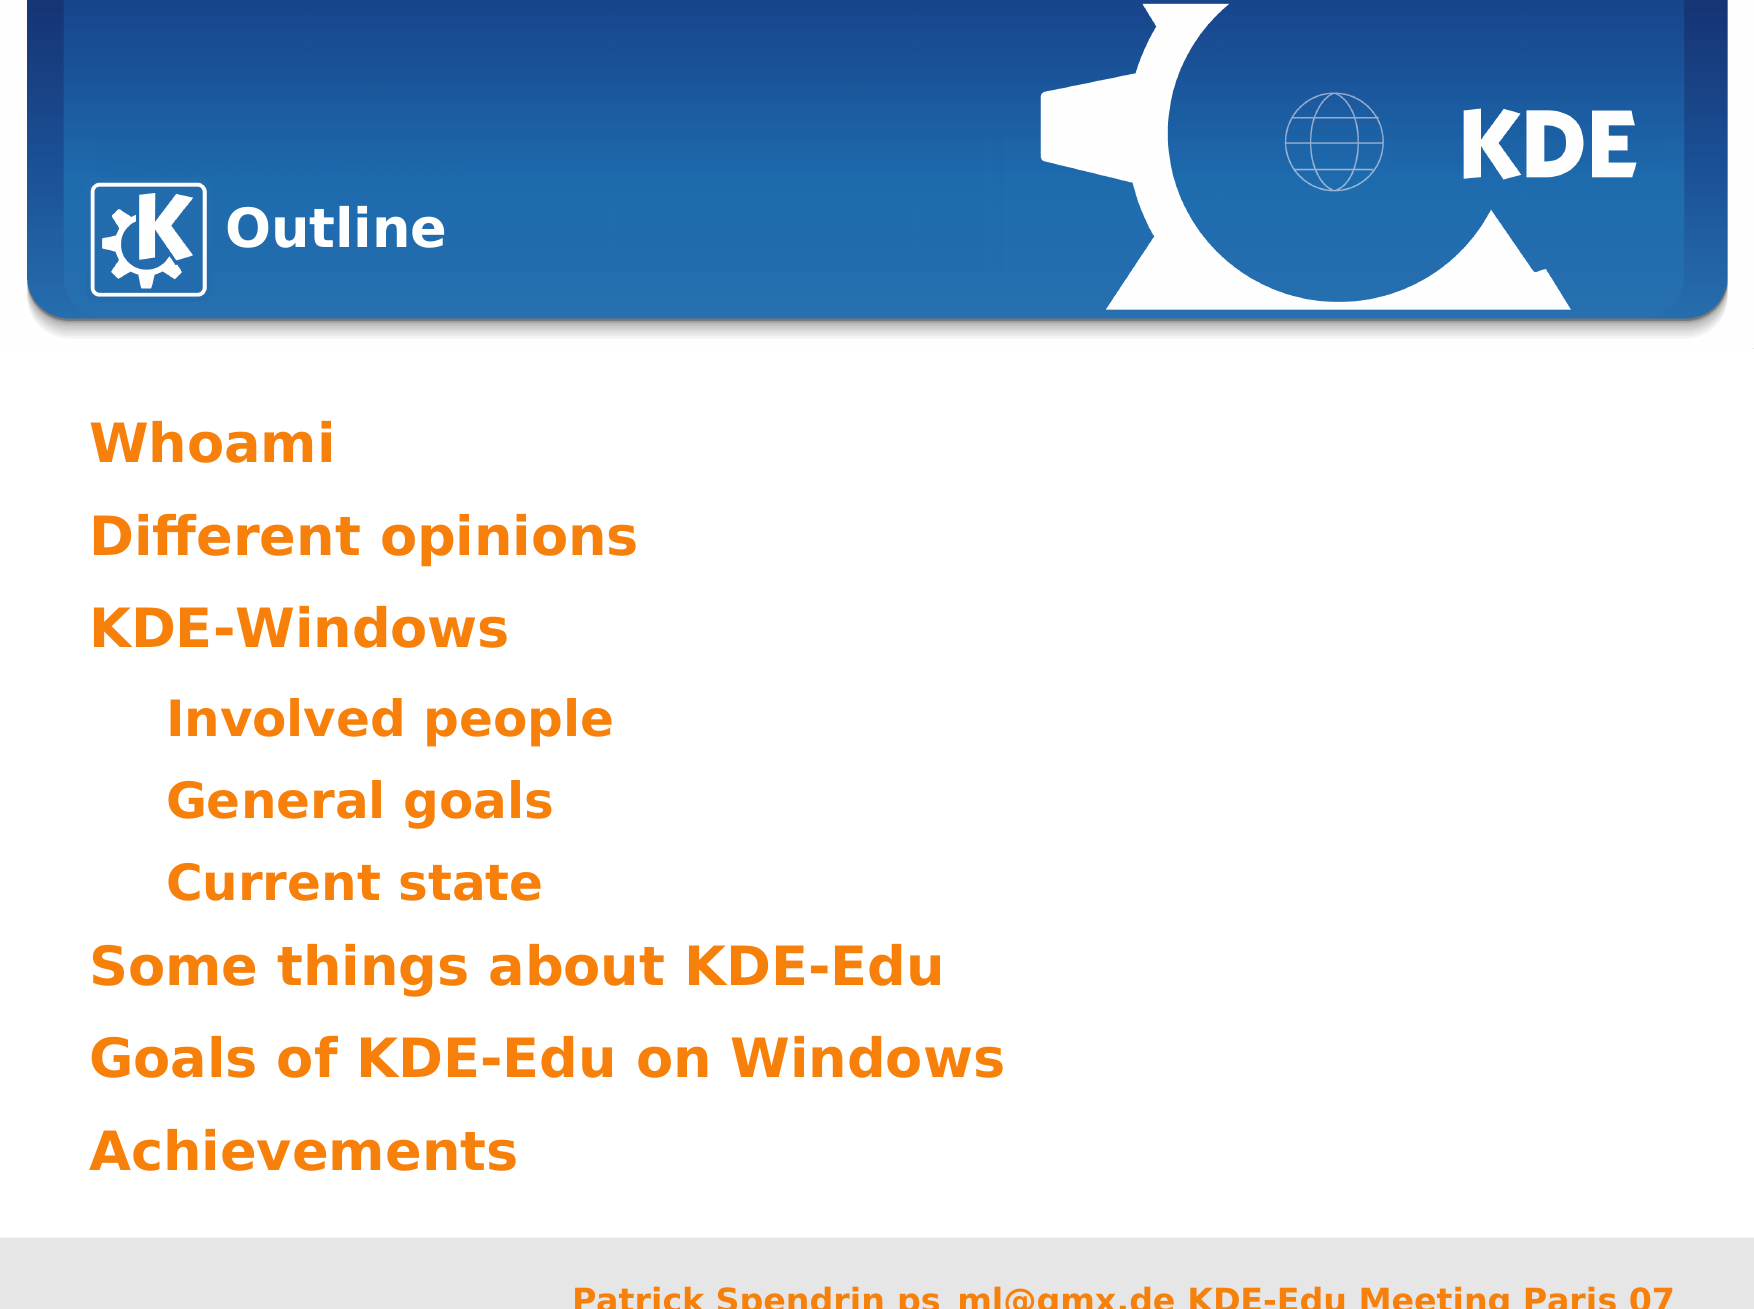

# Outline
Whoami
Different opinions
KDE-Windows
Involved people
General goals
Current state
Some things about KDE-Edu
Goals of KDE-Edu on Windows
Achievements